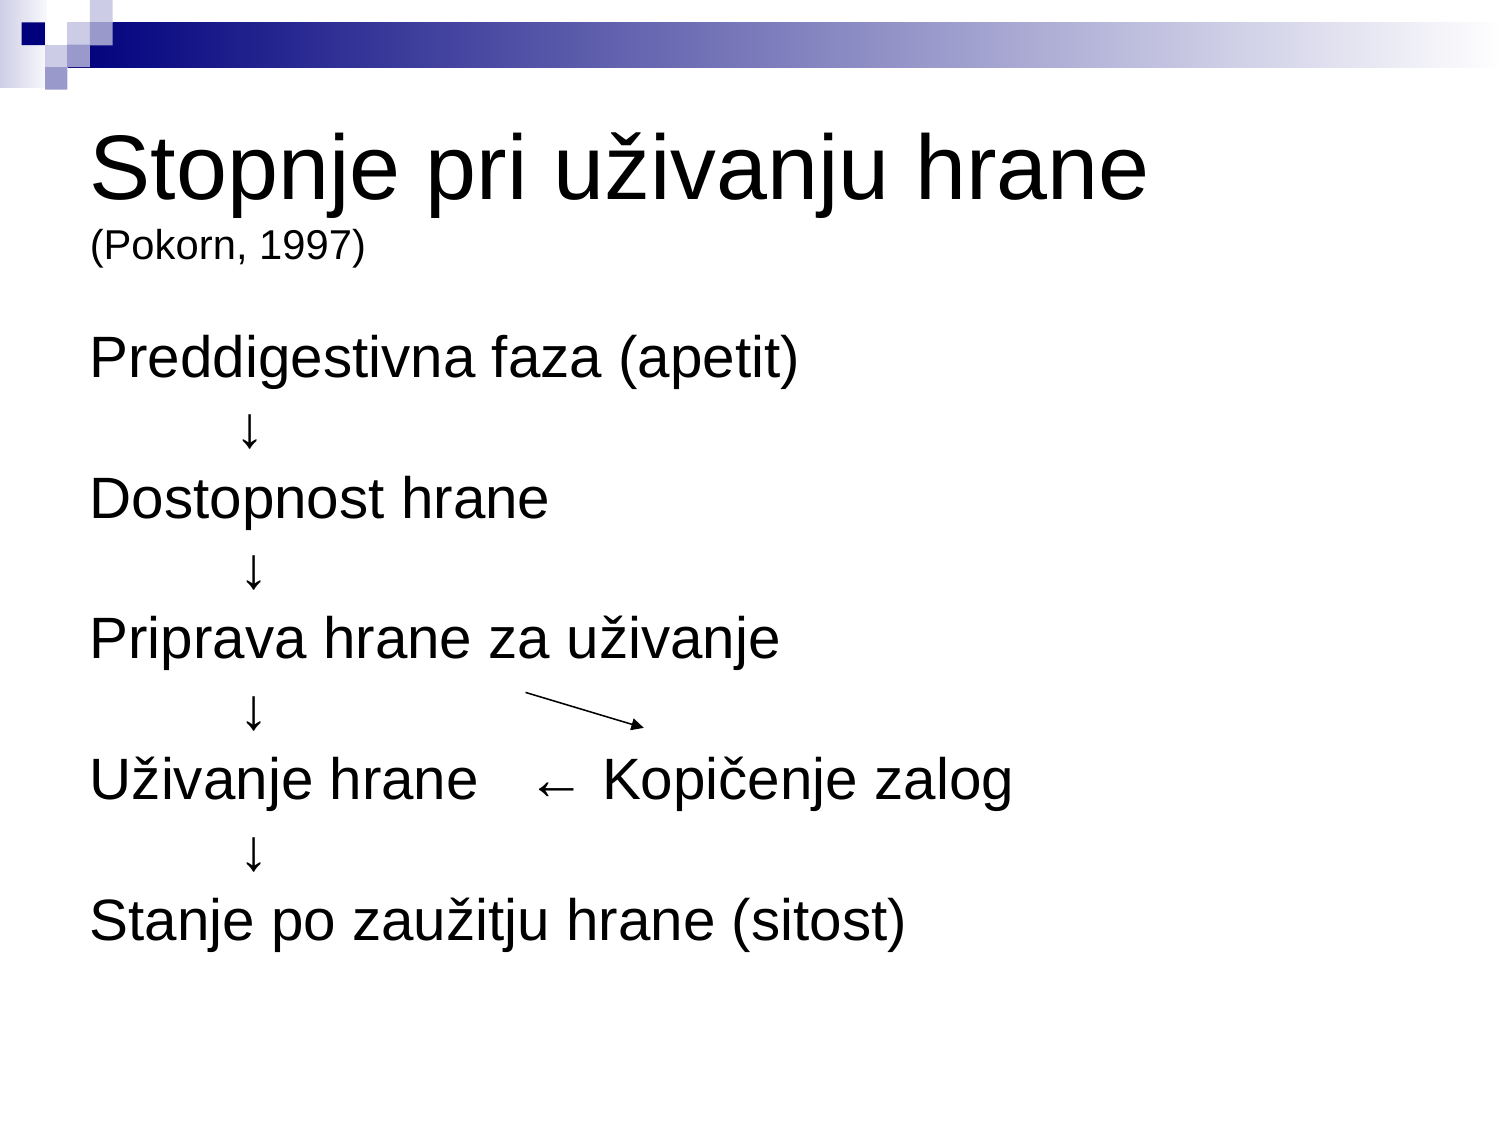

# Stopnje pri uživanju hrane (Pokorn, 1997)
Preddigestivna faza (apetit)
 ↓
Dostopnost hrane
 		↓
Priprava hrane za uživanje
		↓
Uživanje hrane ← Kopičenje zalog
		↓
Stanje po zaužitju hrane (sitost)